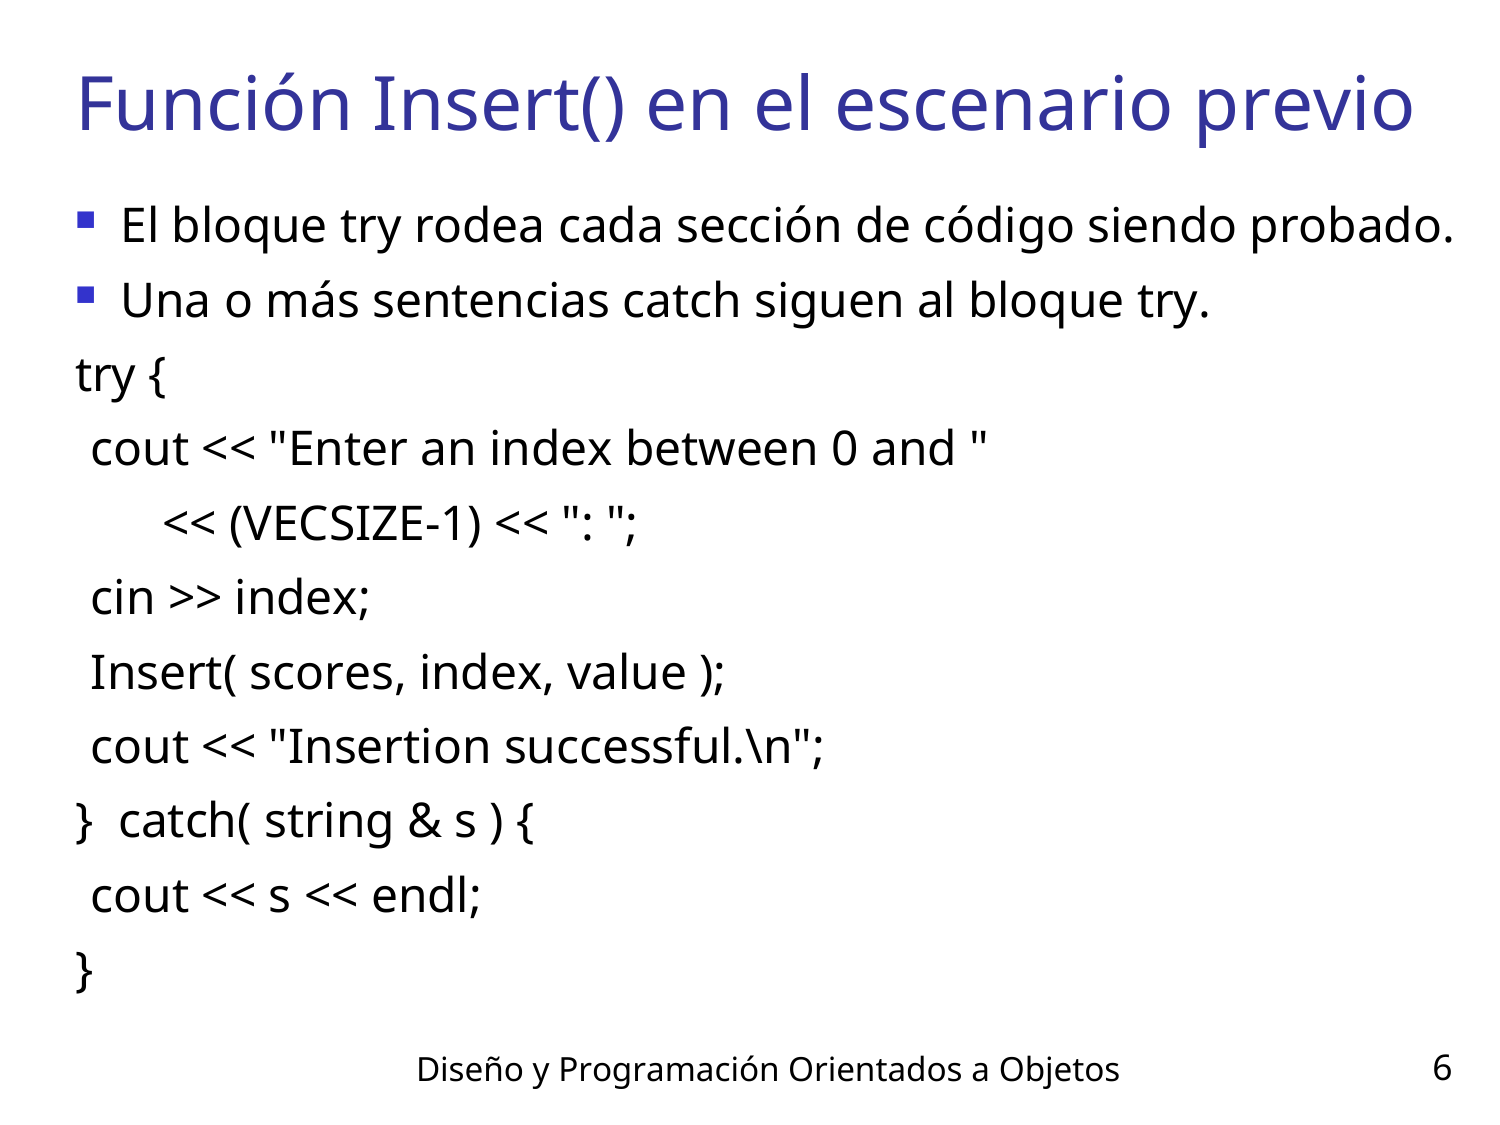

# Función Insert() en el escenario previo
El bloque try rodea cada sección de código siendo probado.
Una o más sentencias catch siguen al bloque try.
try {
	cout << "Enter an index between 0 and "
 << (VECSIZE-1) << ": ";
	cin >> index;
	Insert( scores, index, value );
	cout << "Insertion successful.\n";
} catch( string & s ) {
	cout << s << endl;
}
Diseño y Programación Orientados a Objetos
6